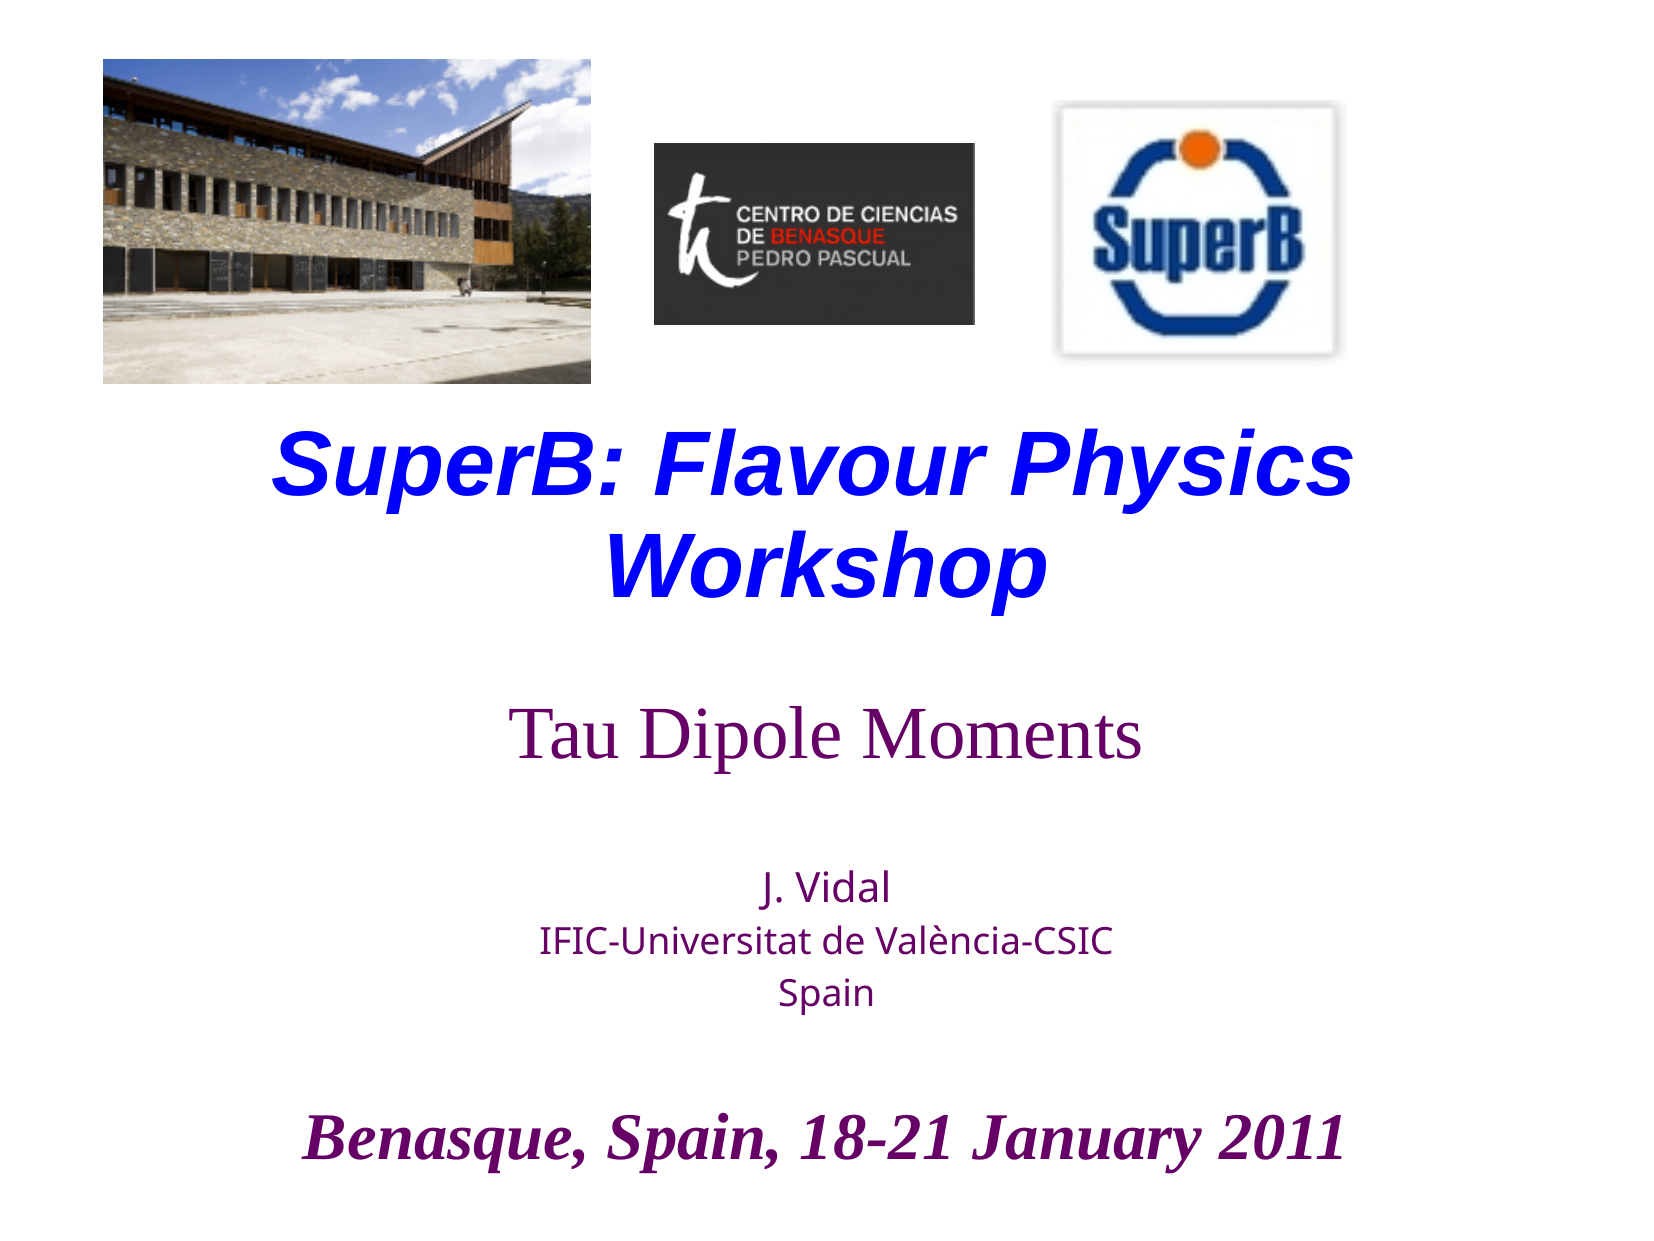

SuperB: Flavour Physics
Workshop
Tau Dipole Moments
J. Vidal
IFIC-Universitat de València-CSIC
Spain
Benasque, Spain, 18-21 January 2011
# Curriculum Académico y de Gestión
 Curriculum Investigador
 Proyecto Docente